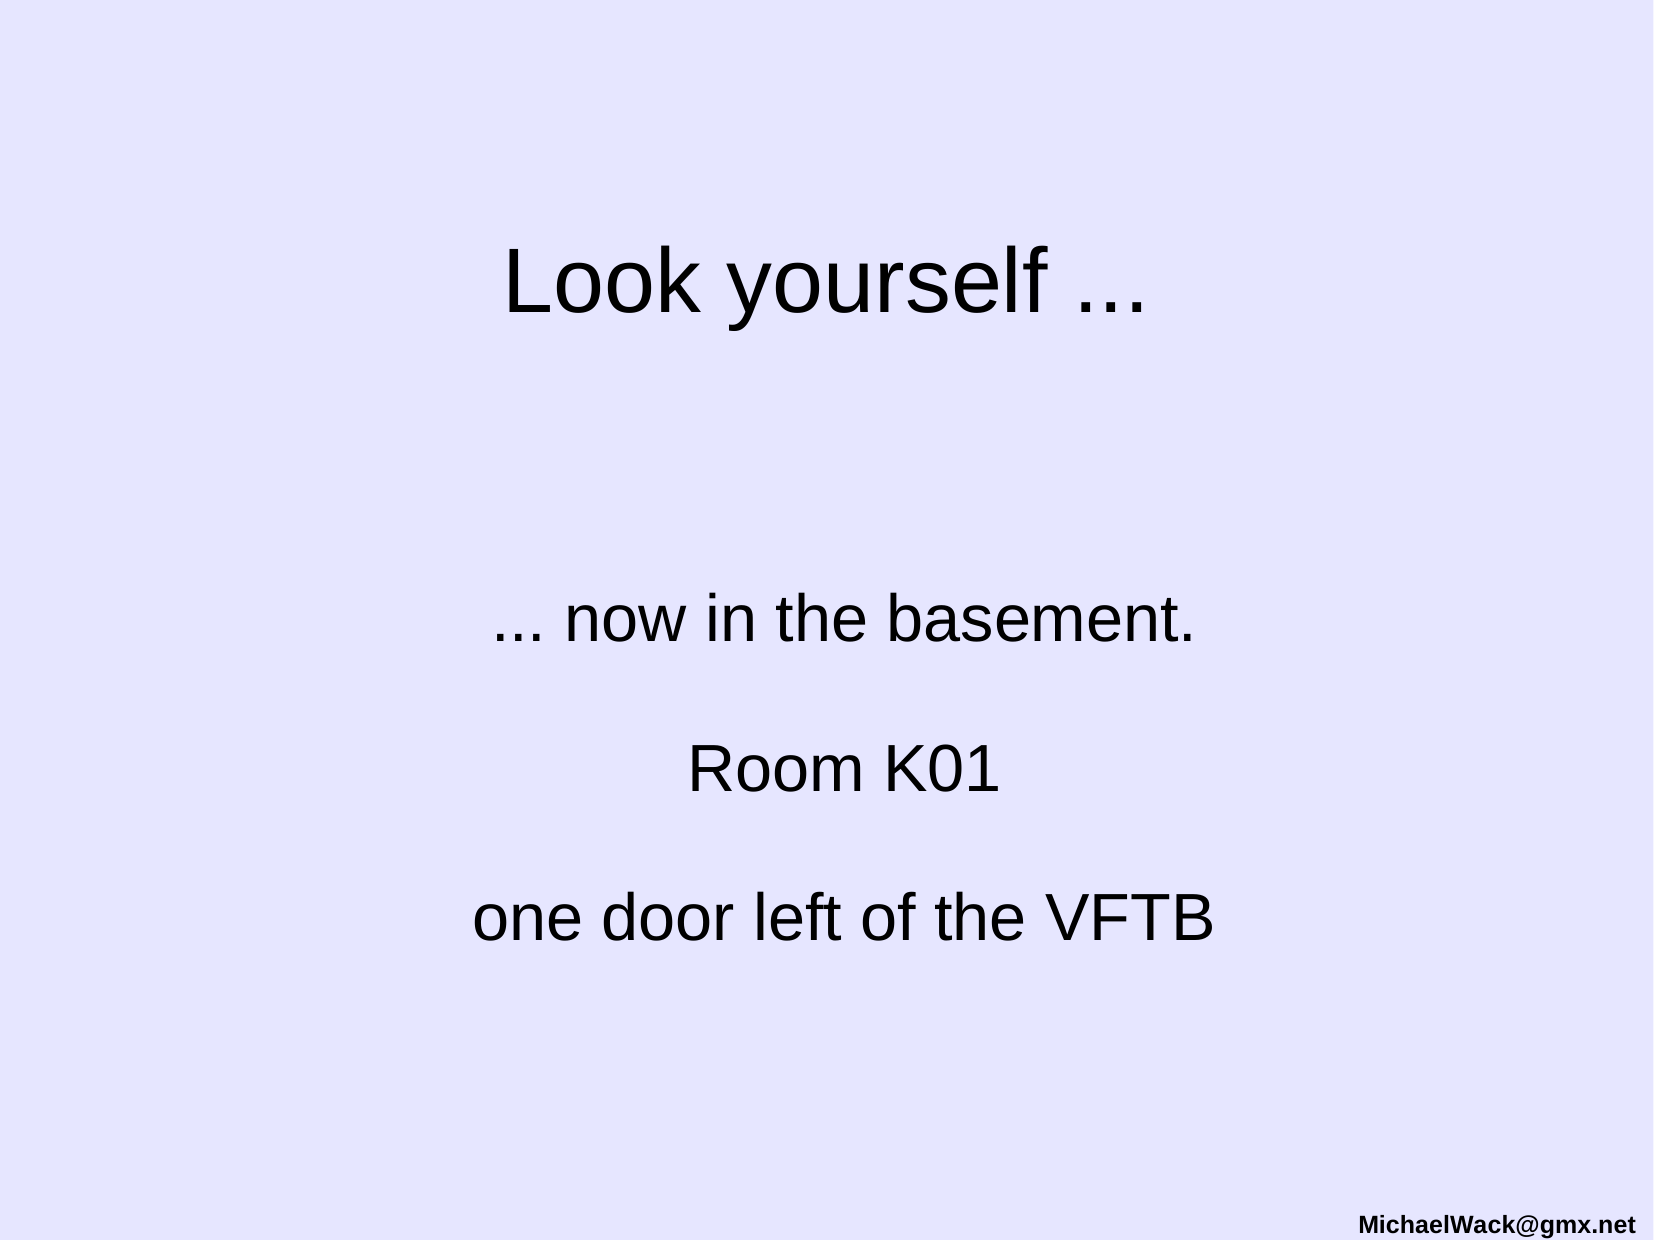

# Look yourself ...
... now in the basement.
Room K01
one door left of the VFTB